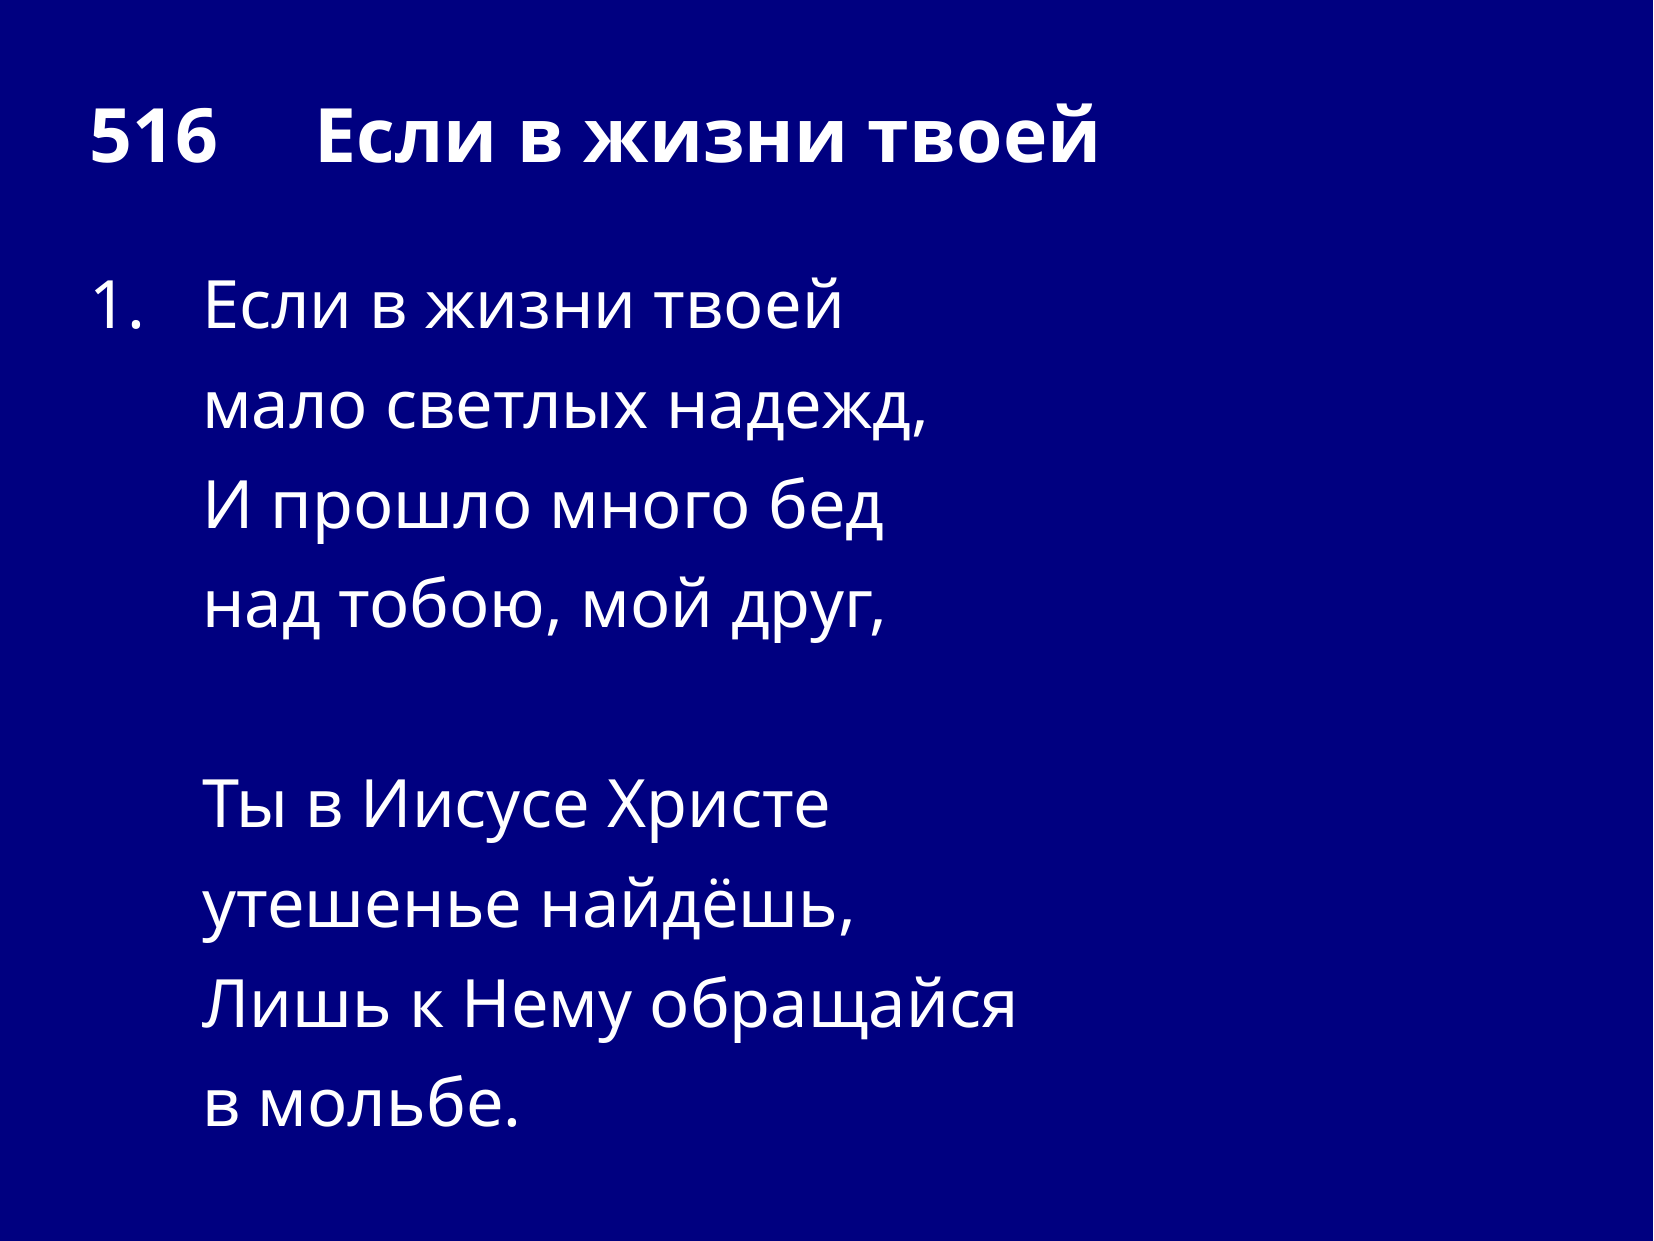

516	Если в жизни твоей
1.	Если в жизни твоей
	мало светлых надежд,
	И прошло много бед
	над тобою, мой друг,
	Ты в Иисусе Христе
	утешенье найдёшь,
	Лишь к Нему обращайся
	в мольбе.